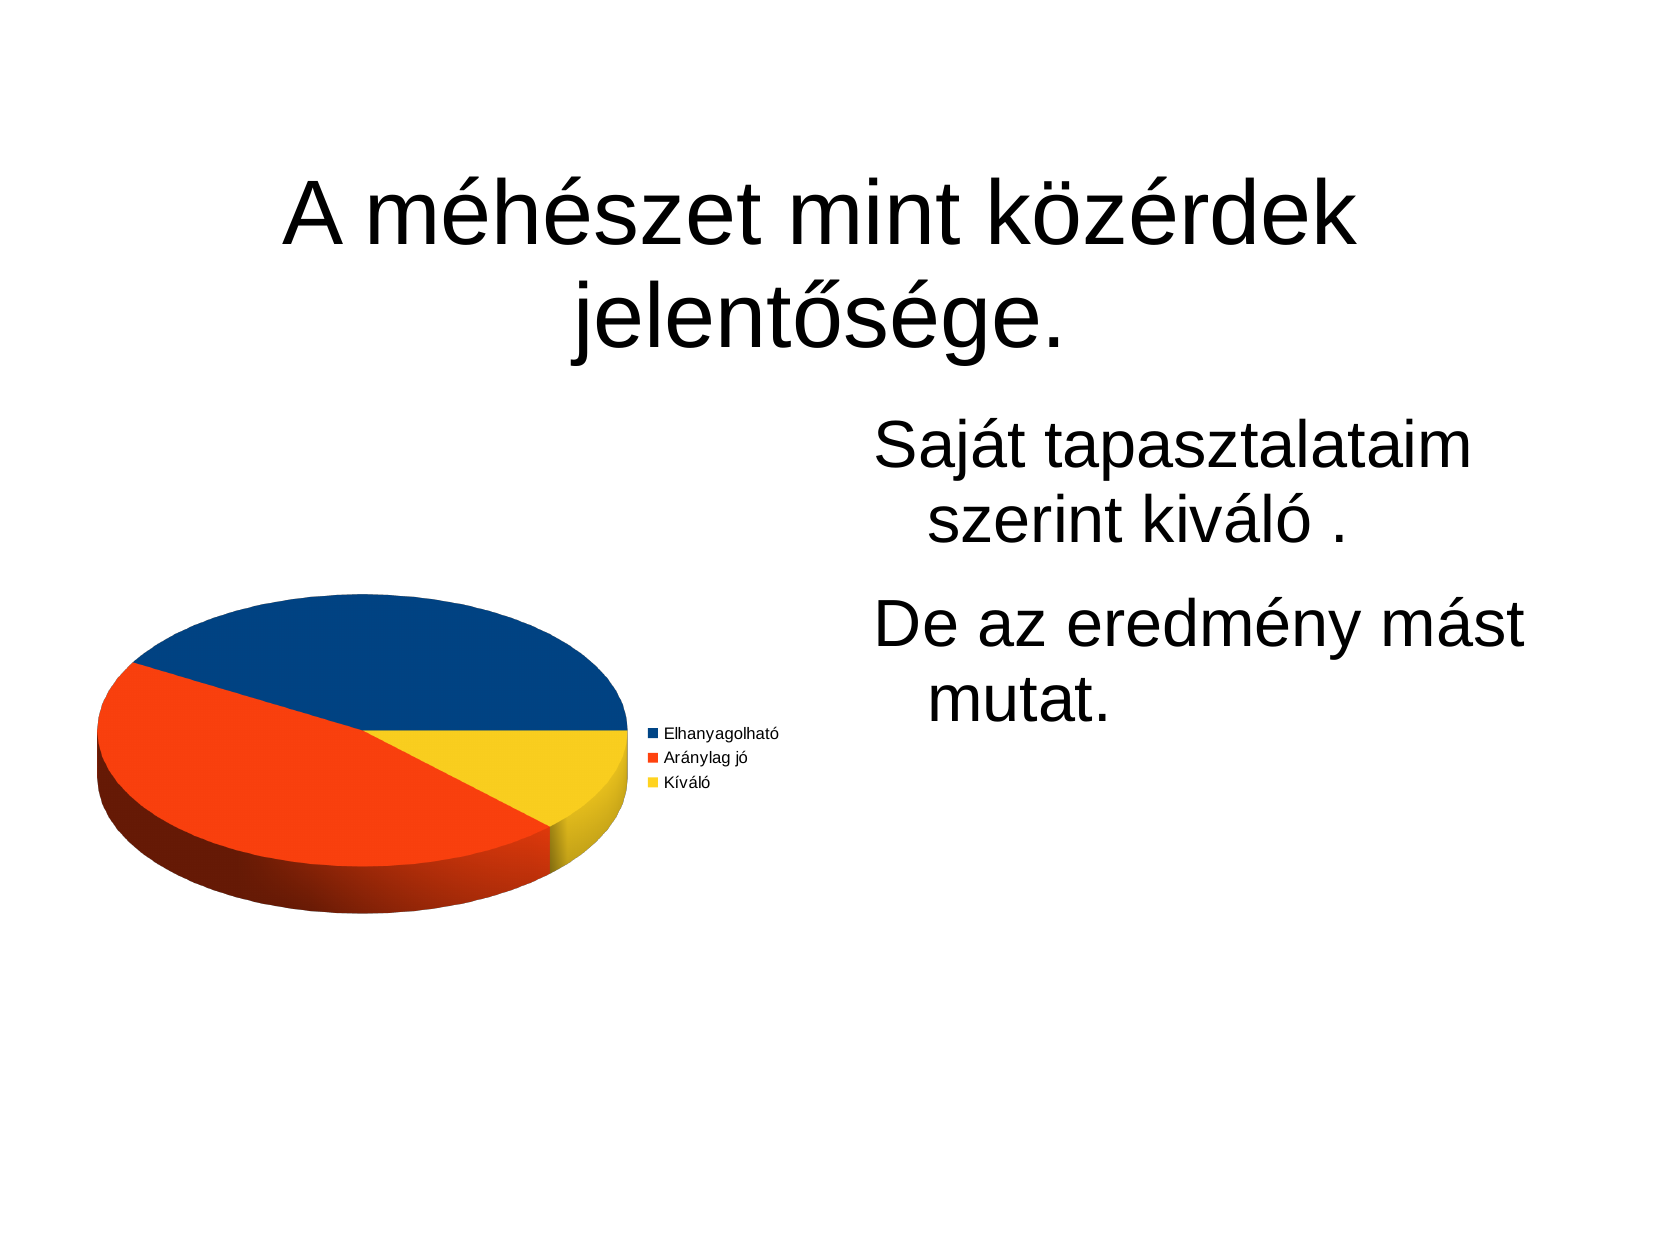

# A méhészet mint közérdek jelentősége.
Saját tapasztalataim szerint kiváló .
De az eredmény mást mutat.
[unsupported chart]